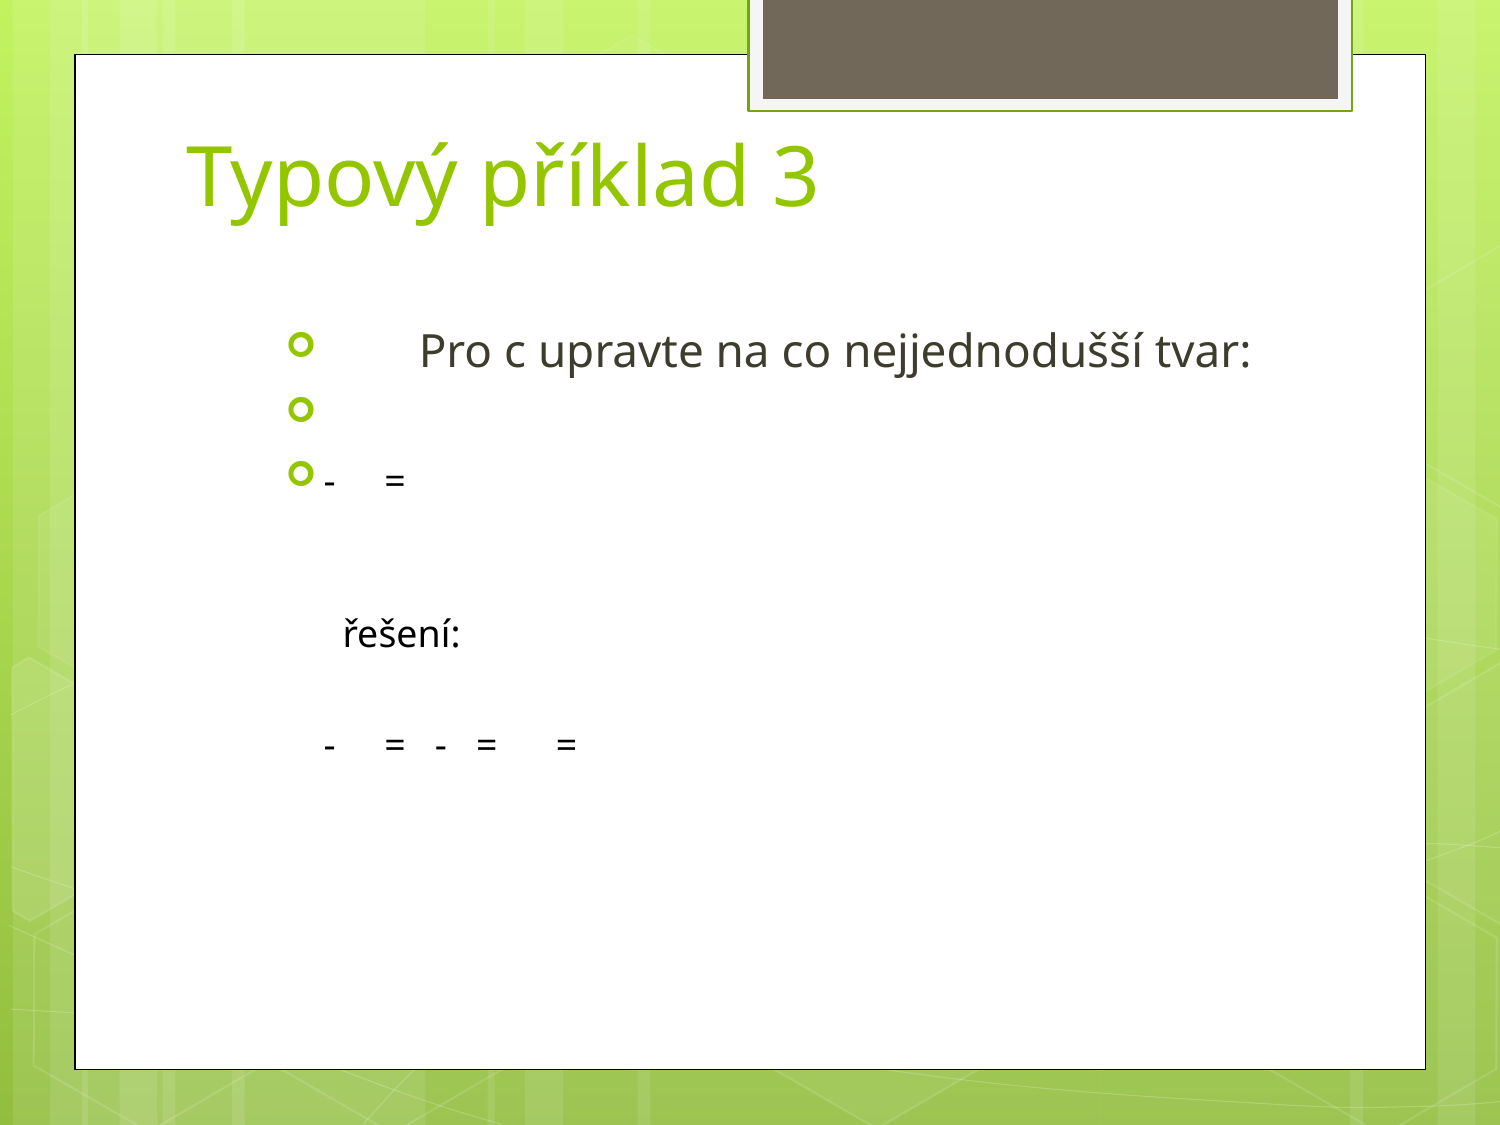

# Typový příklad 3
Pro c upravte na co nejjednodušší tvar:
 - =
řešení:
 - = - = =